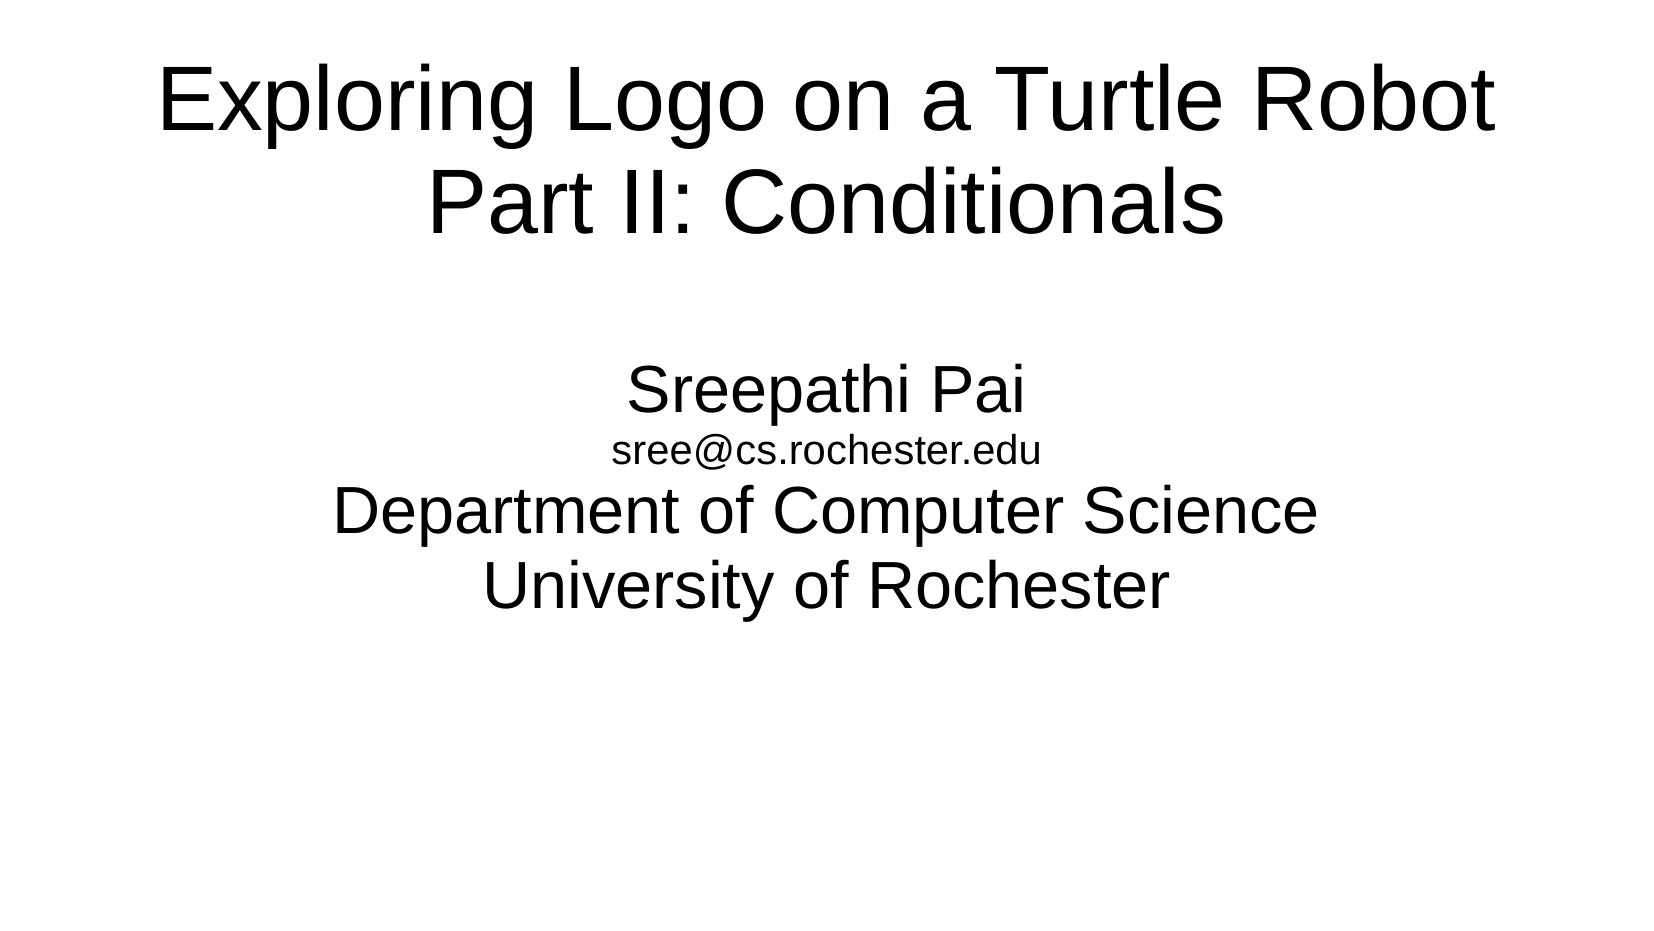

# Exploring Logo on a Turtle Robot Part II: Conditionals
Sreepathi Pai
sree@cs.rochester.edu
Department of Computer Science
University of Rochester